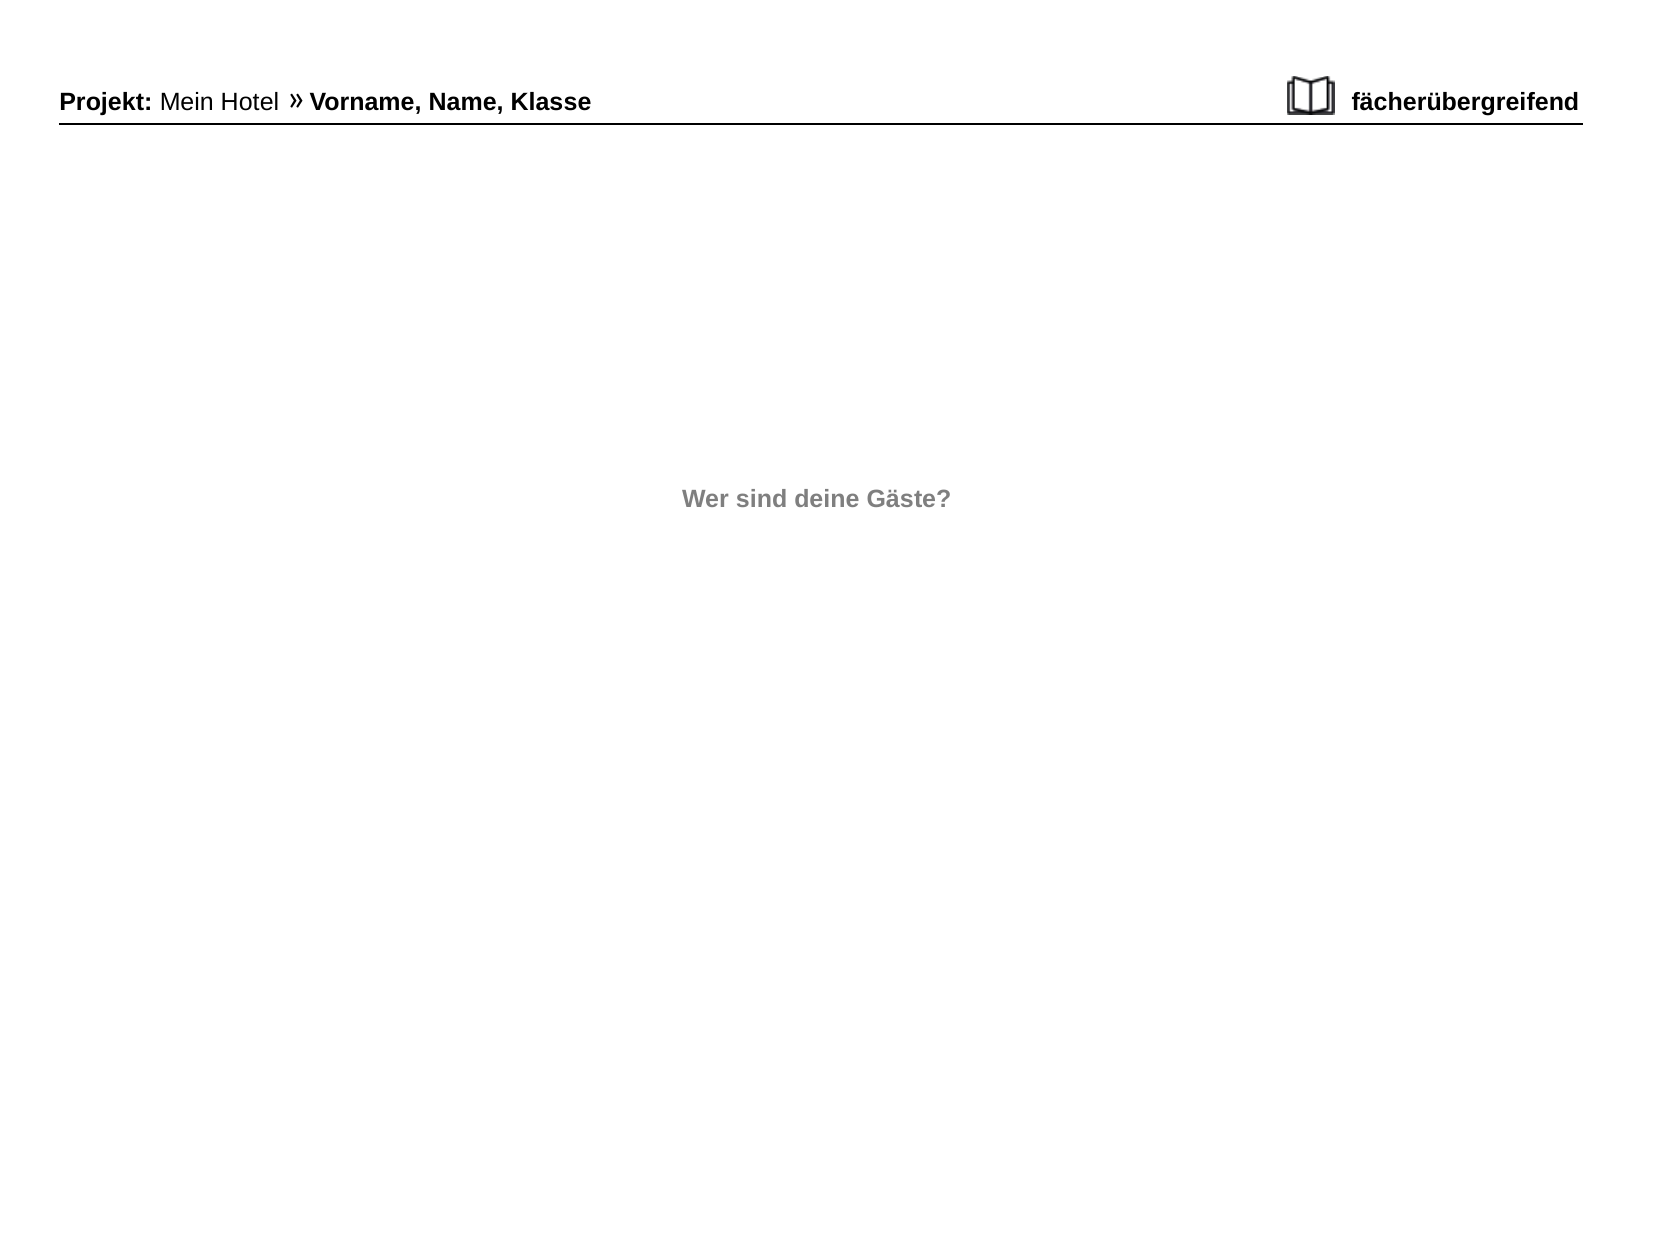

Projekt: Mein Hotel » Vorname, Name, Klasse						 fächerübergreifend
Wer sind deine Gäste?